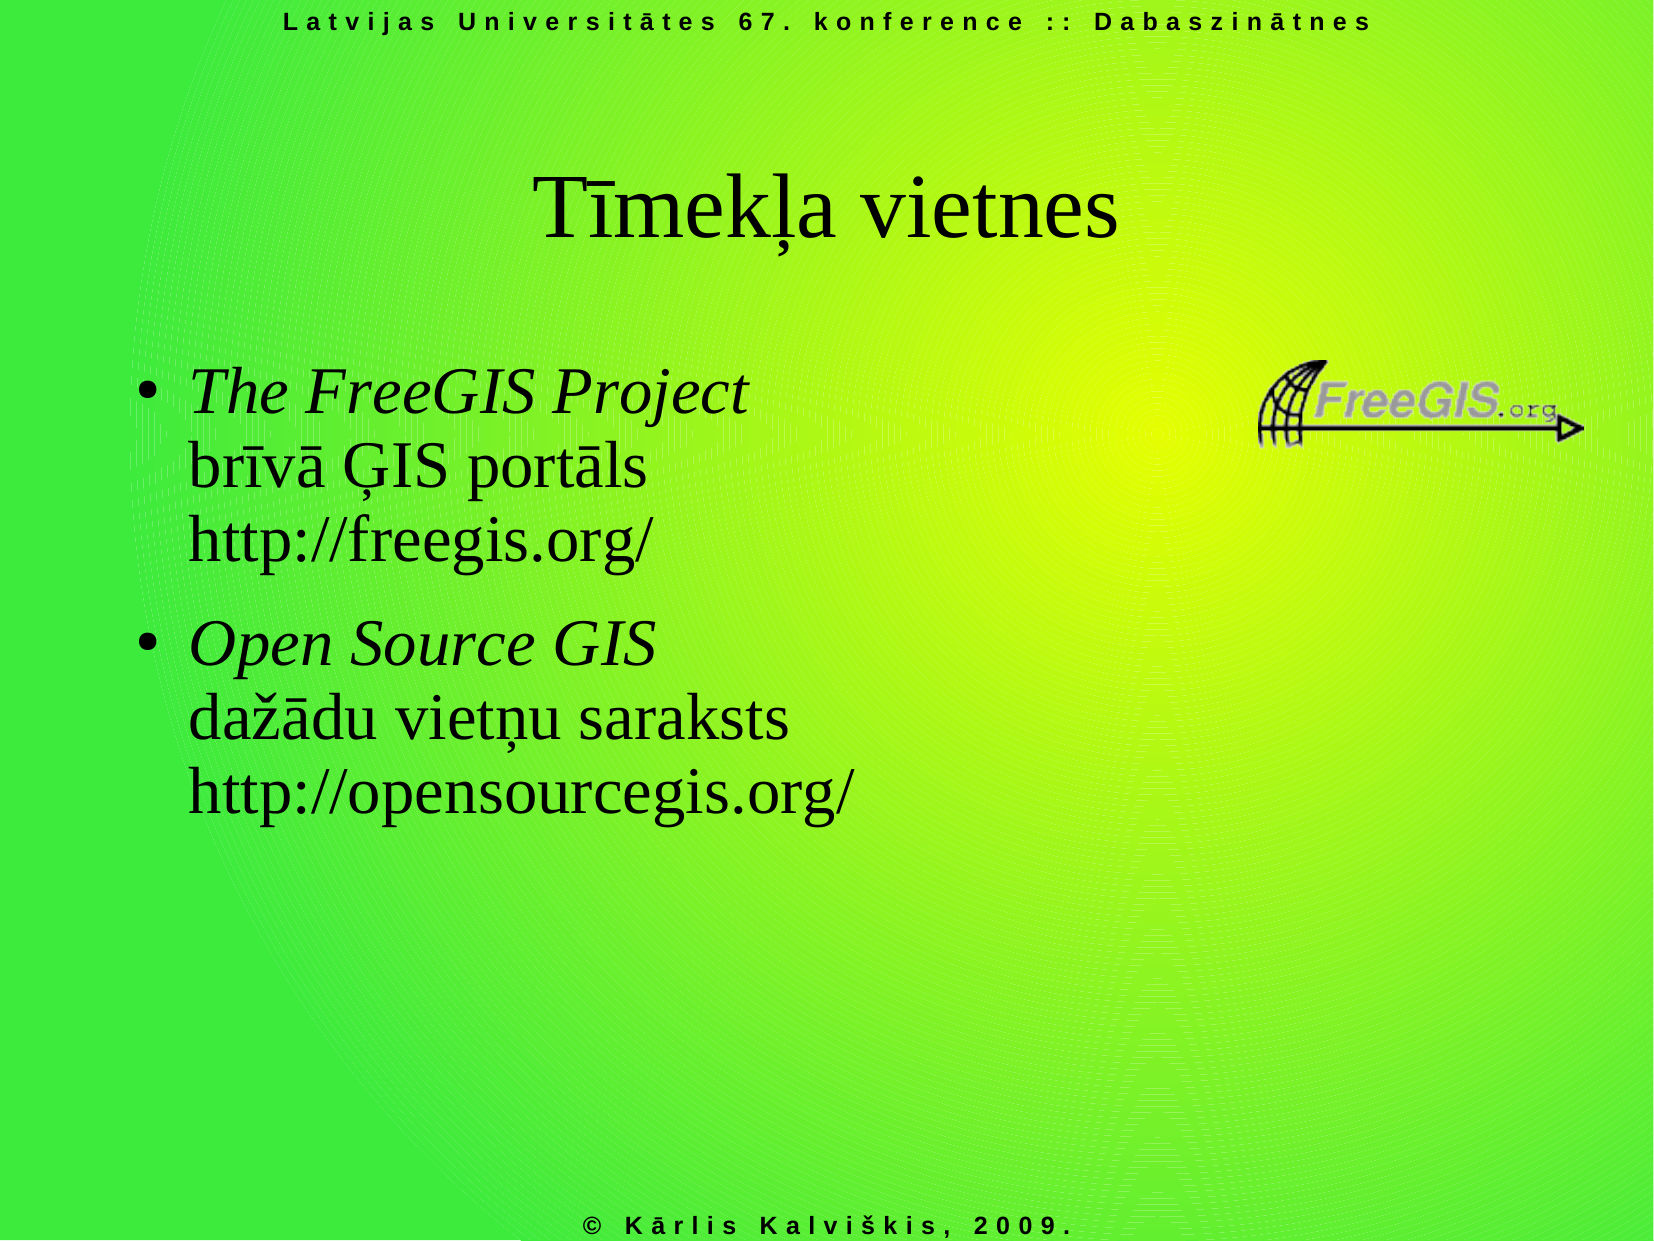

# Tīmekļa vietnes
The FreeGIS Project
brīvā ĢIS portāls
http://freegis.org/
Open Source GIS
dažādu vietņu saraksts
http://opensourcegis.org/